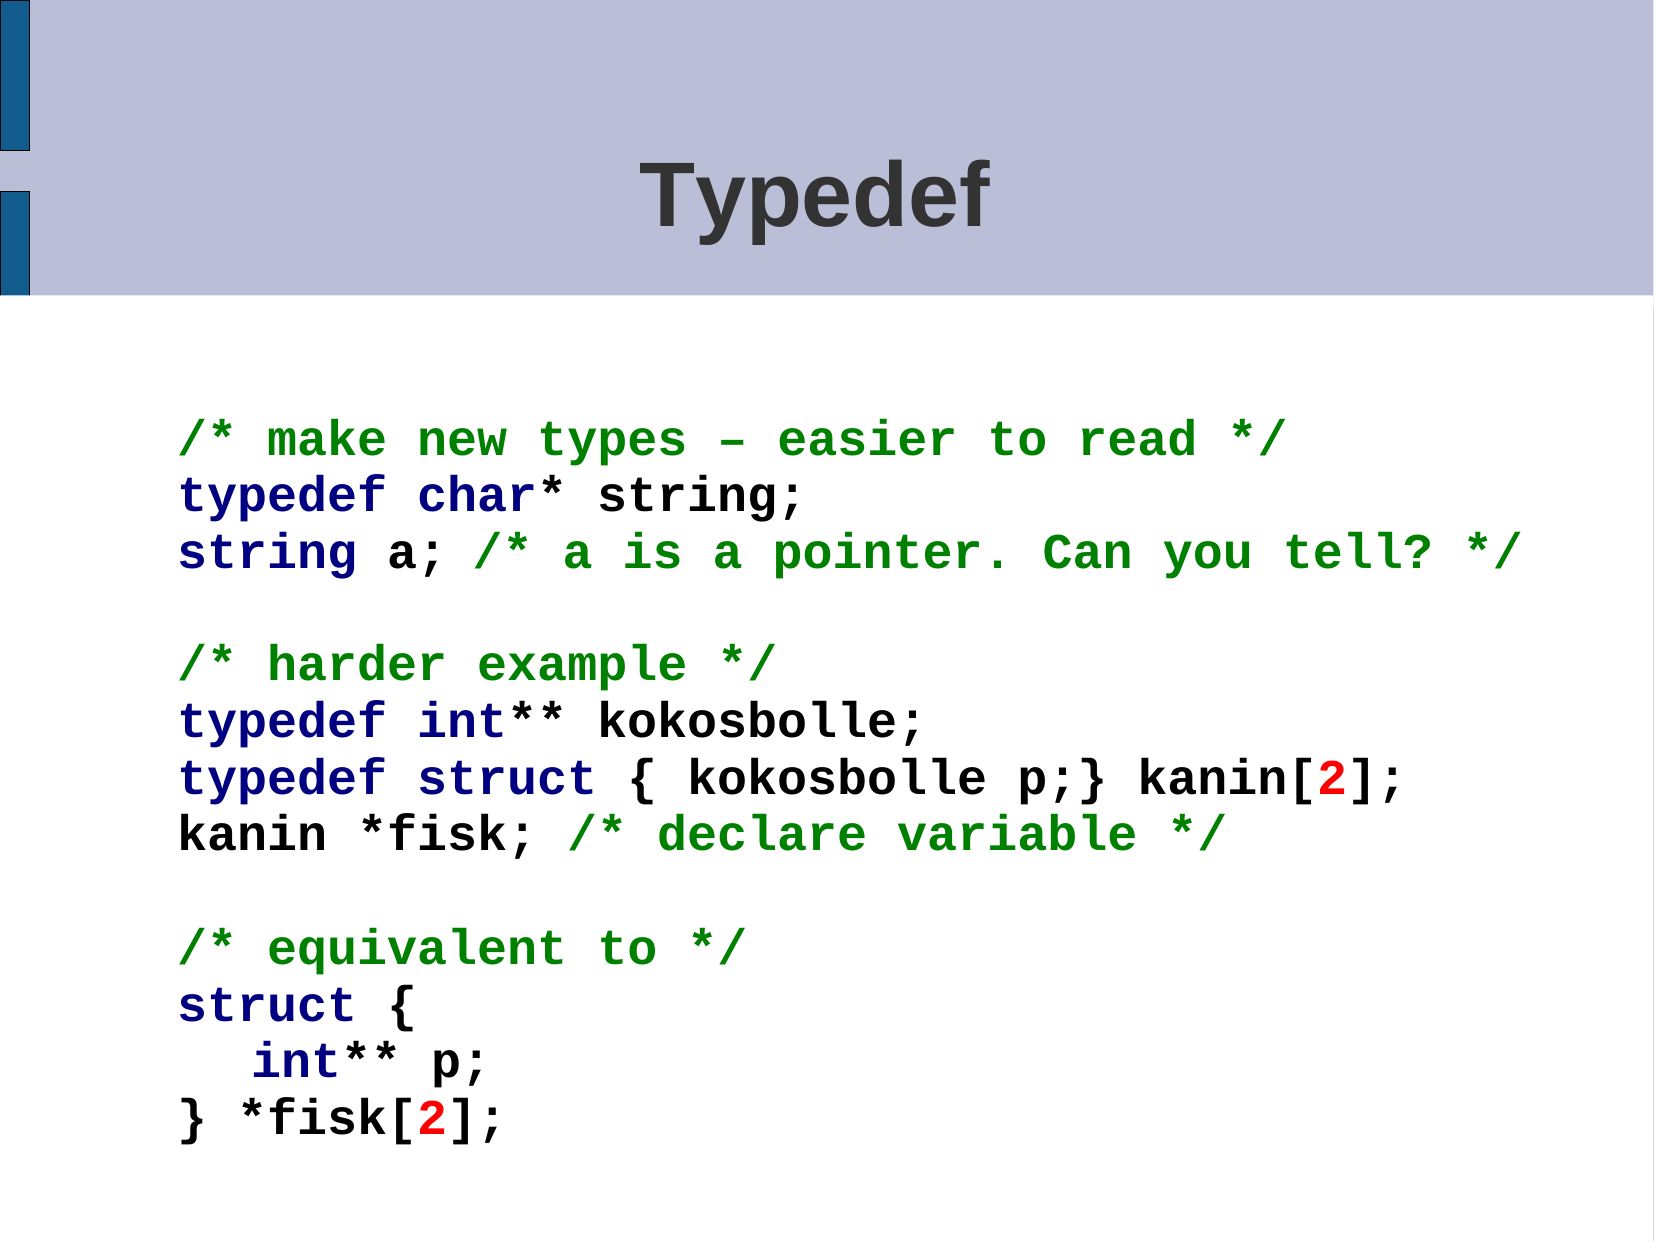

# Typedef
/* make new types – easier to read */
typedef char* string;
string a;	/* a is a pointer. Can you tell? */
/* harder example */
typedef int** kokosbolle;
typedef struct { kokosbolle p;} kanin[2];
kanin *fisk; /* declare variable */
/* equivalent to */
struct {
	int** p;
} *fisk[2];